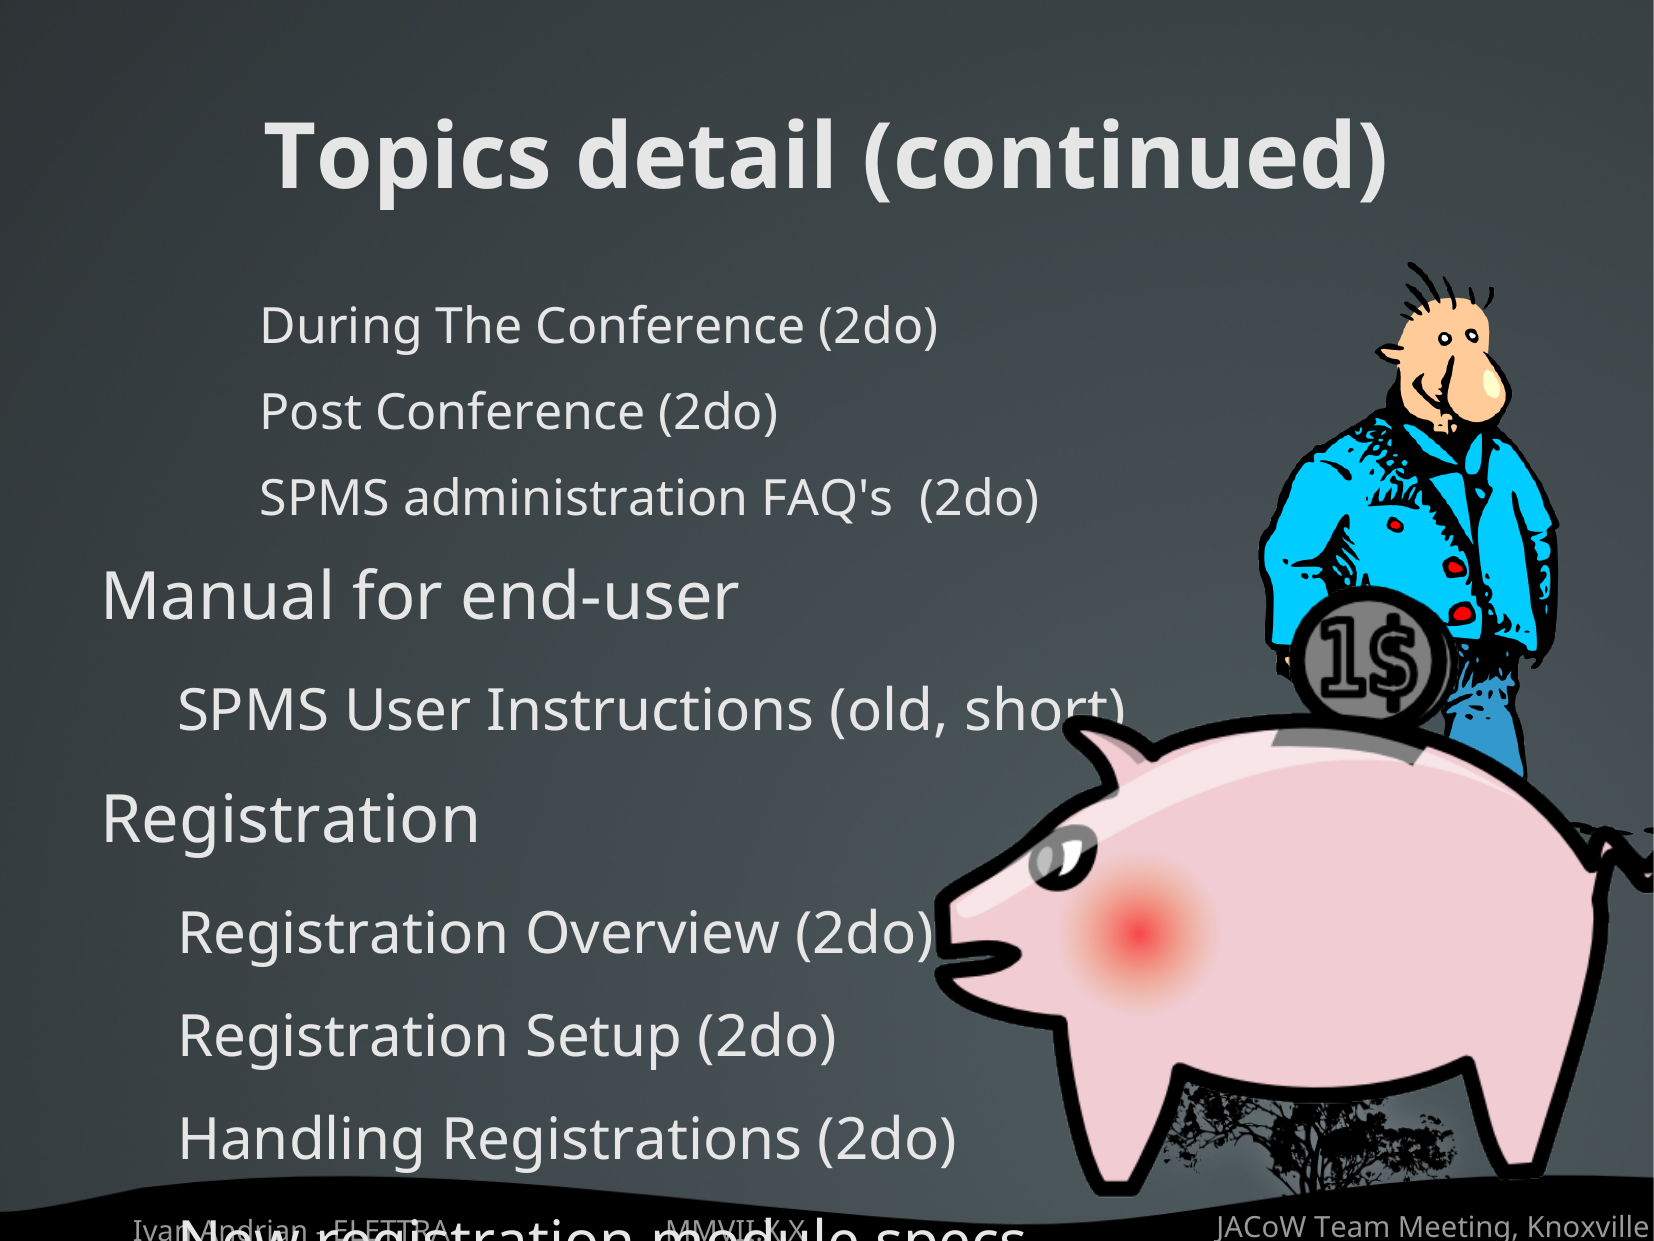

# Topics detail (continued)
During The Conference (2do)
Post Conference (2do)
SPMS administration FAQ's (2do)
Manual for end-user
SPMS User Instructions (old, short)
Registration
Registration Overview (2do)
Registration Setup (2do)
Handling Registrations (2do)
New registration module specs
5
Ivan Andrian - ELETTRA
MMVII.X.X